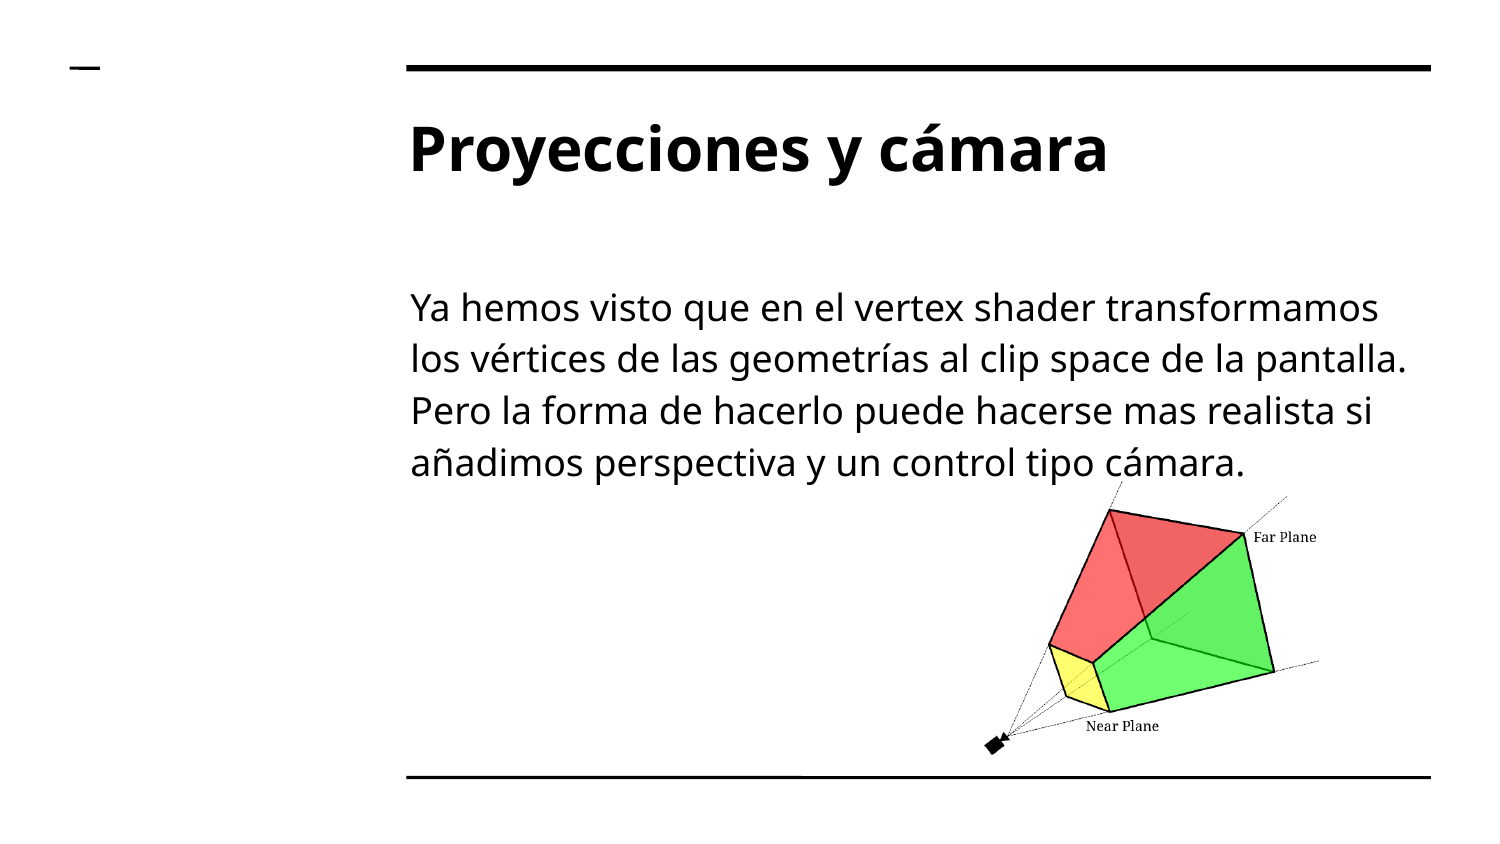

# Proyecciones y cámara
Ya hemos visto que en el vertex shader transformamos los vértices de las geometrías al clip space de la pantalla. Pero la forma de hacerlo puede hacerse mas realista si añadimos perspectiva y un control tipo cámara.